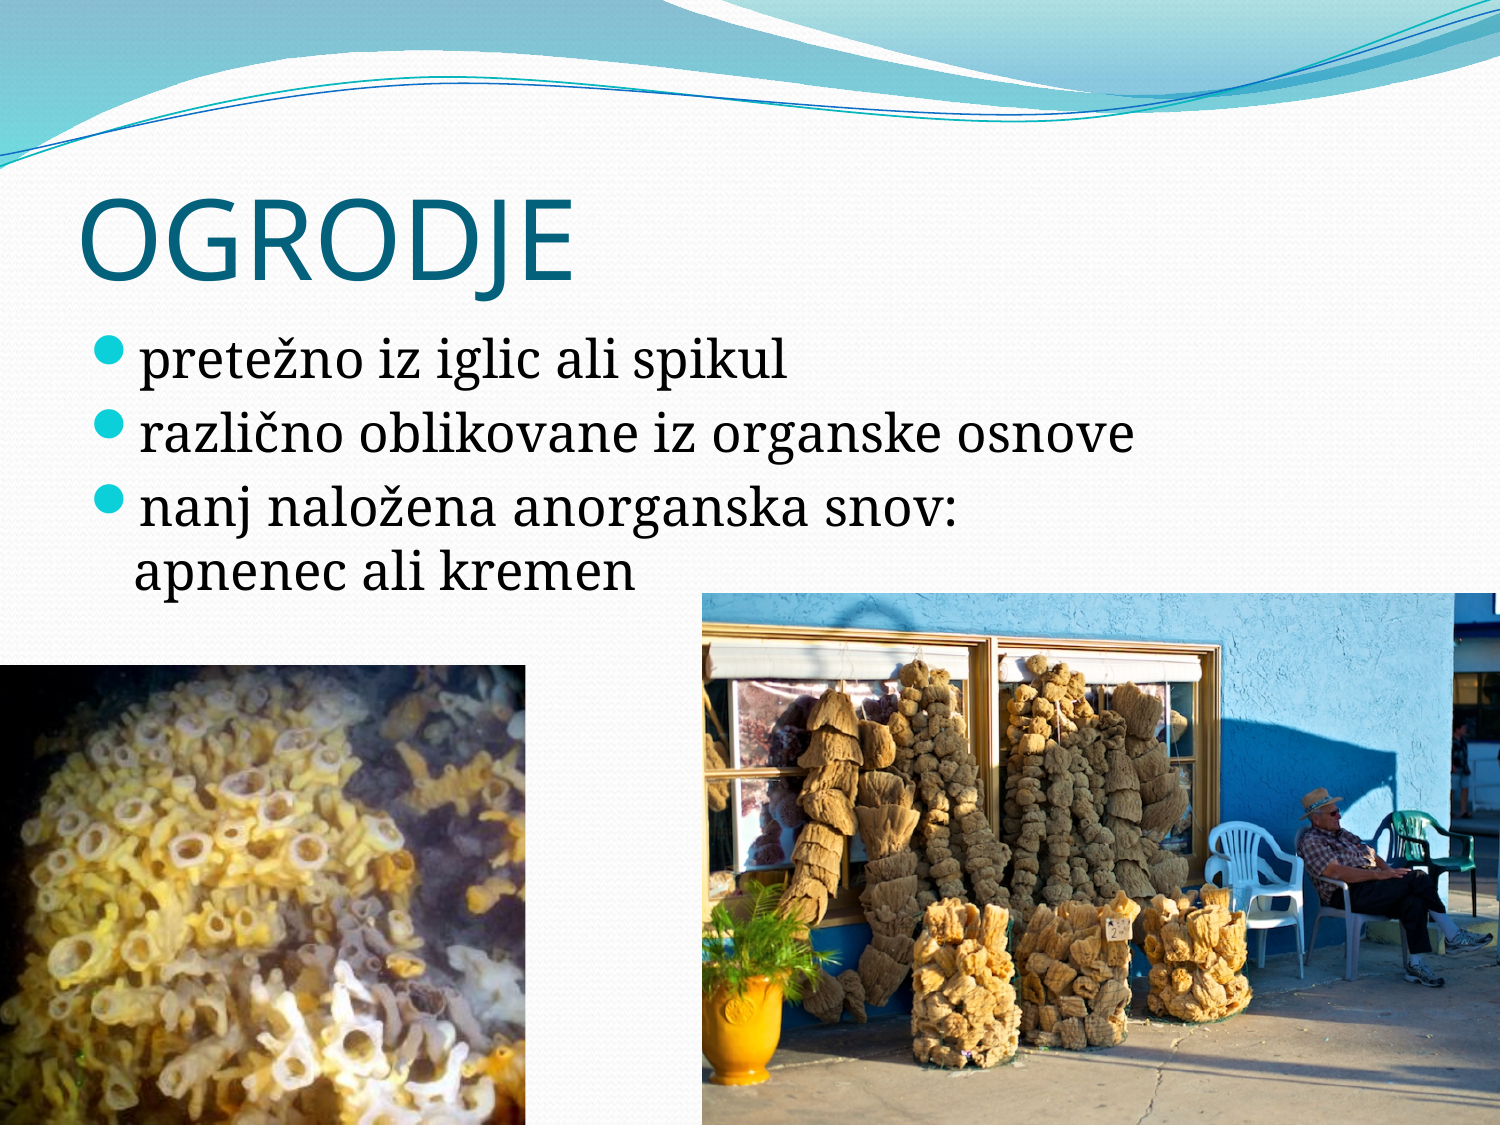

# OGRODJE
pretežno iz iglic ali spikul
različno oblikovane iz organske osnove
nanj naložena anorganska snov:
apnenec ali kremen